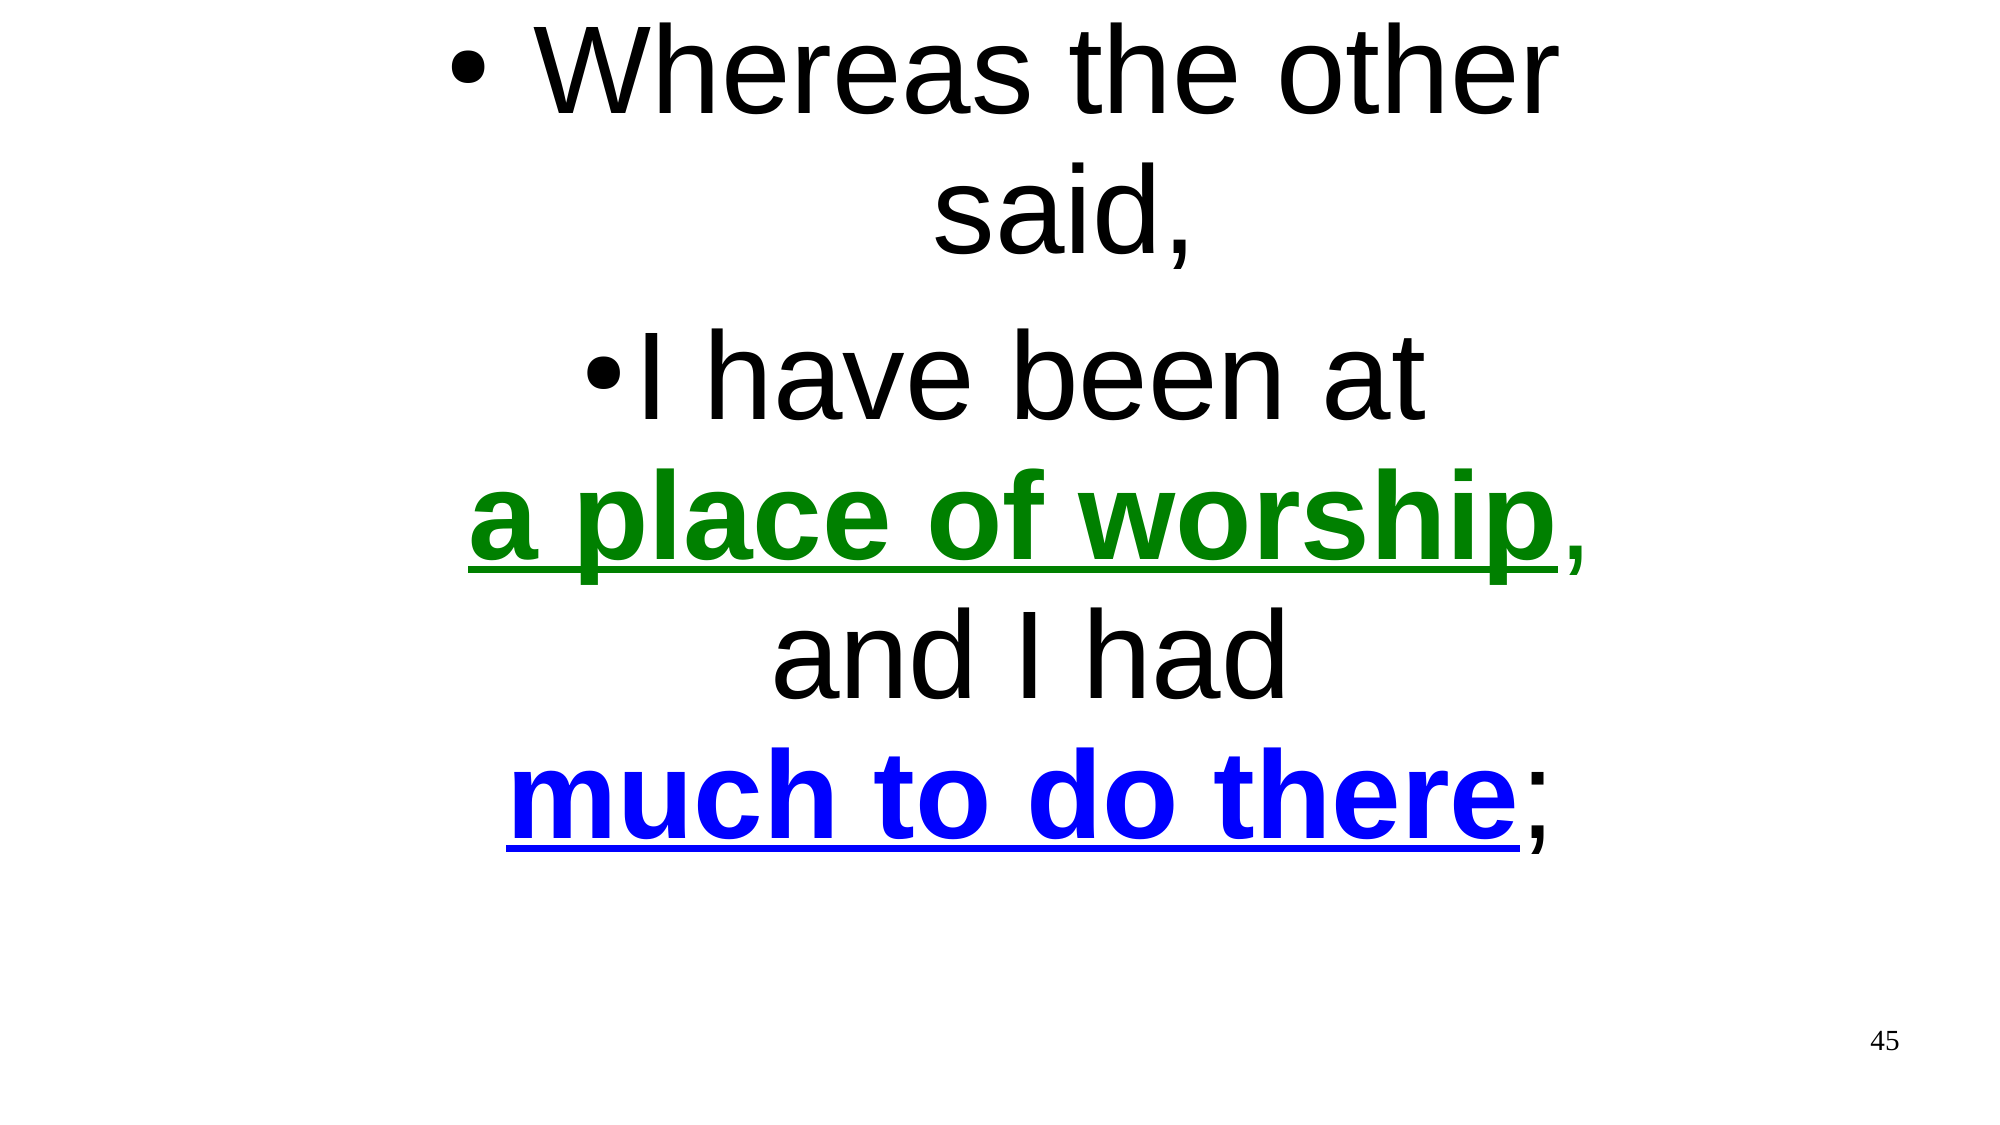

# Whereas the other said,
I have been at
a place of worship,
and I had
much to do there;
45